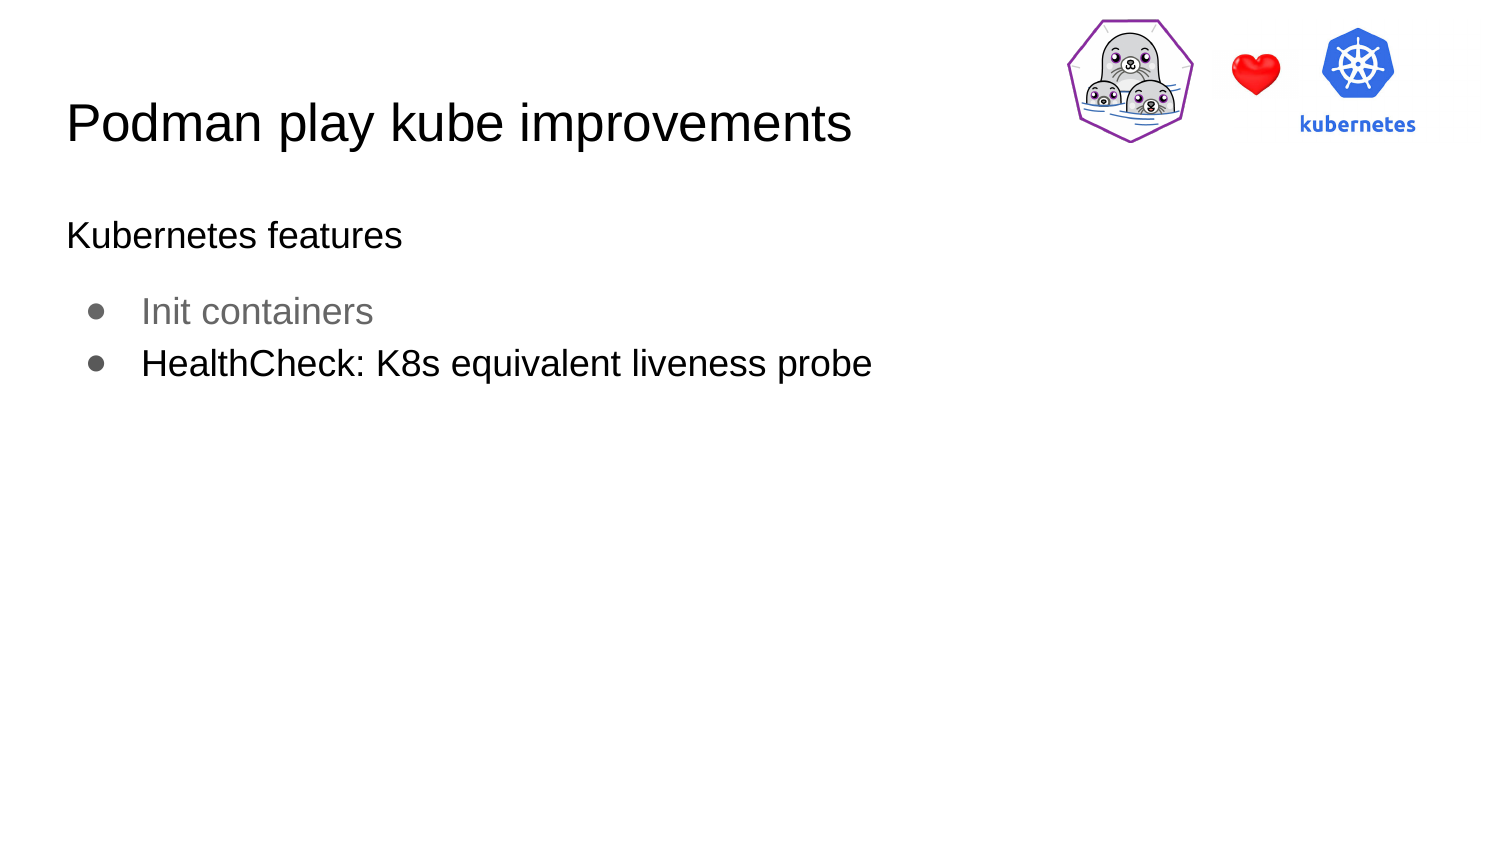

# Podman play kube improvements
Kubernetes features
Init containers
HealthCheck: K8s equivalent liveness probe